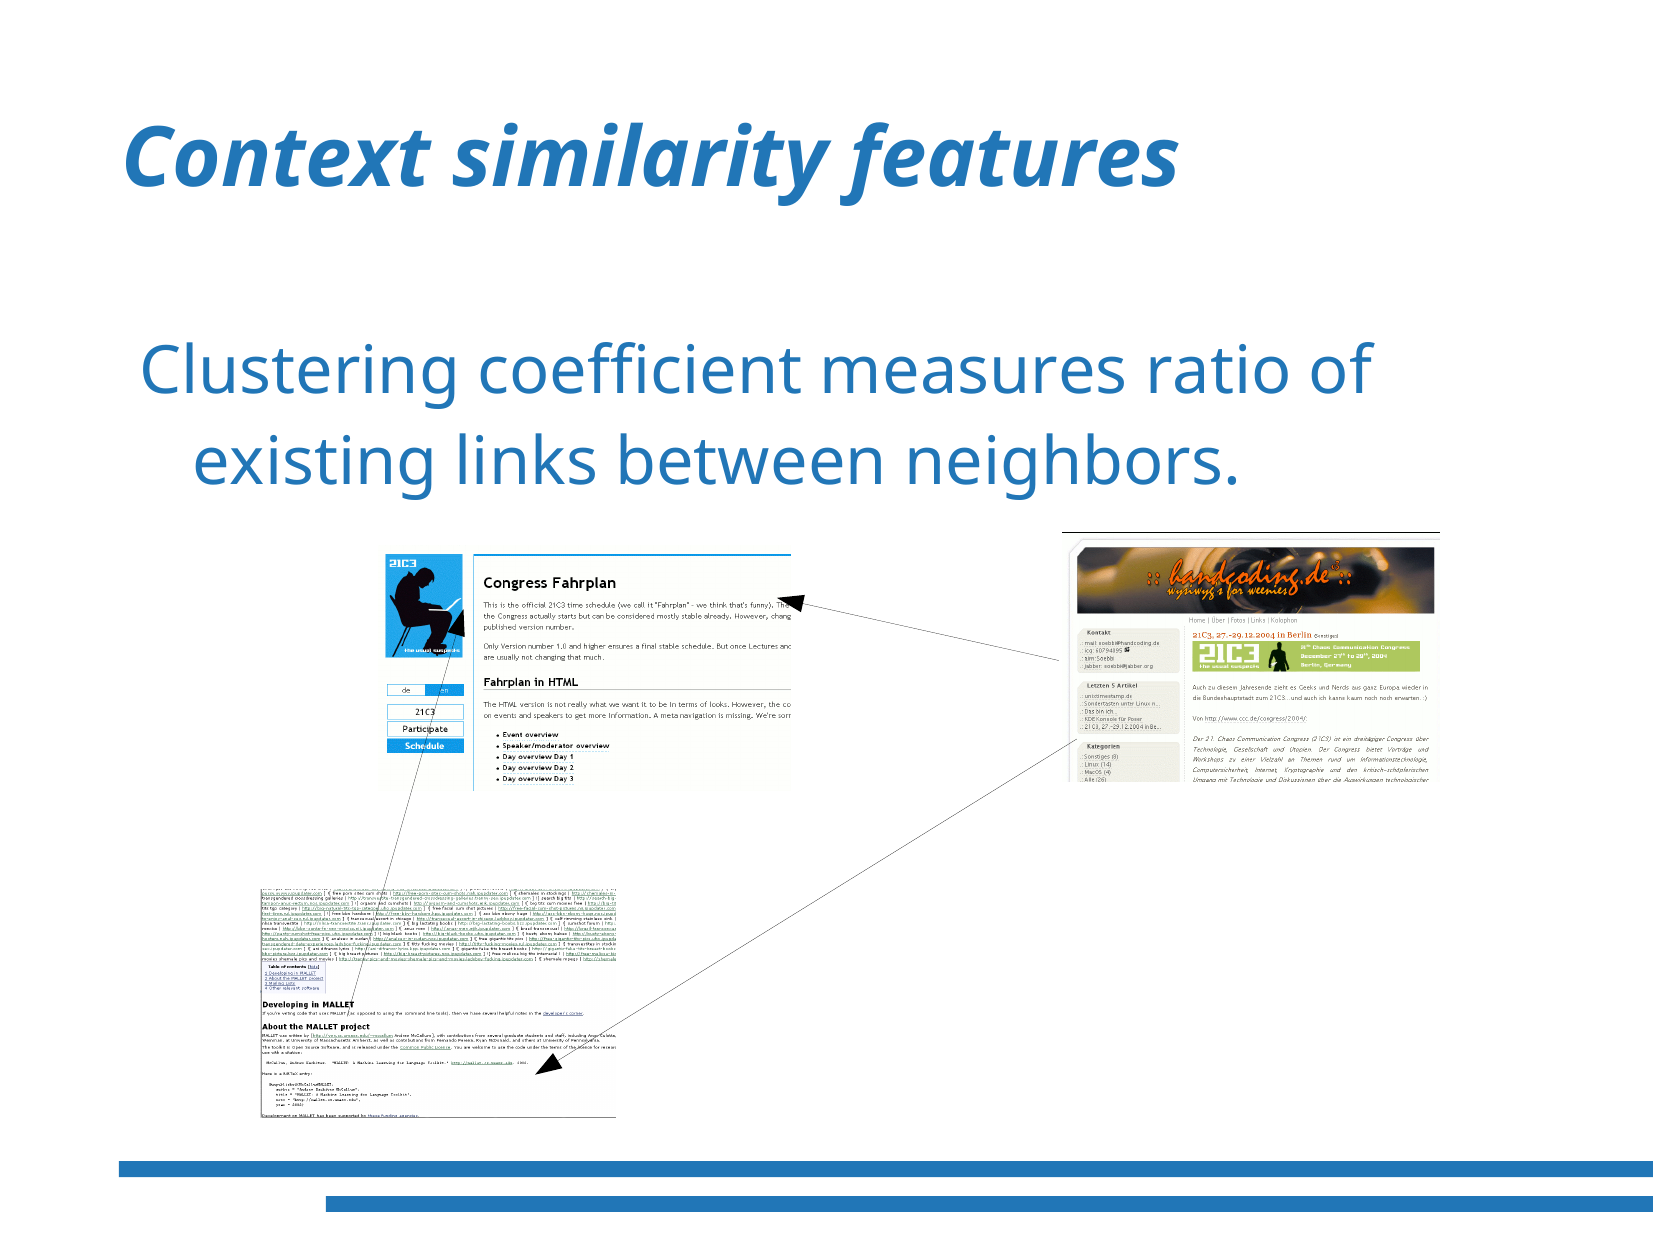

# Context similarity features
Clustering coefficient measures ratio of existing links between neighbors.